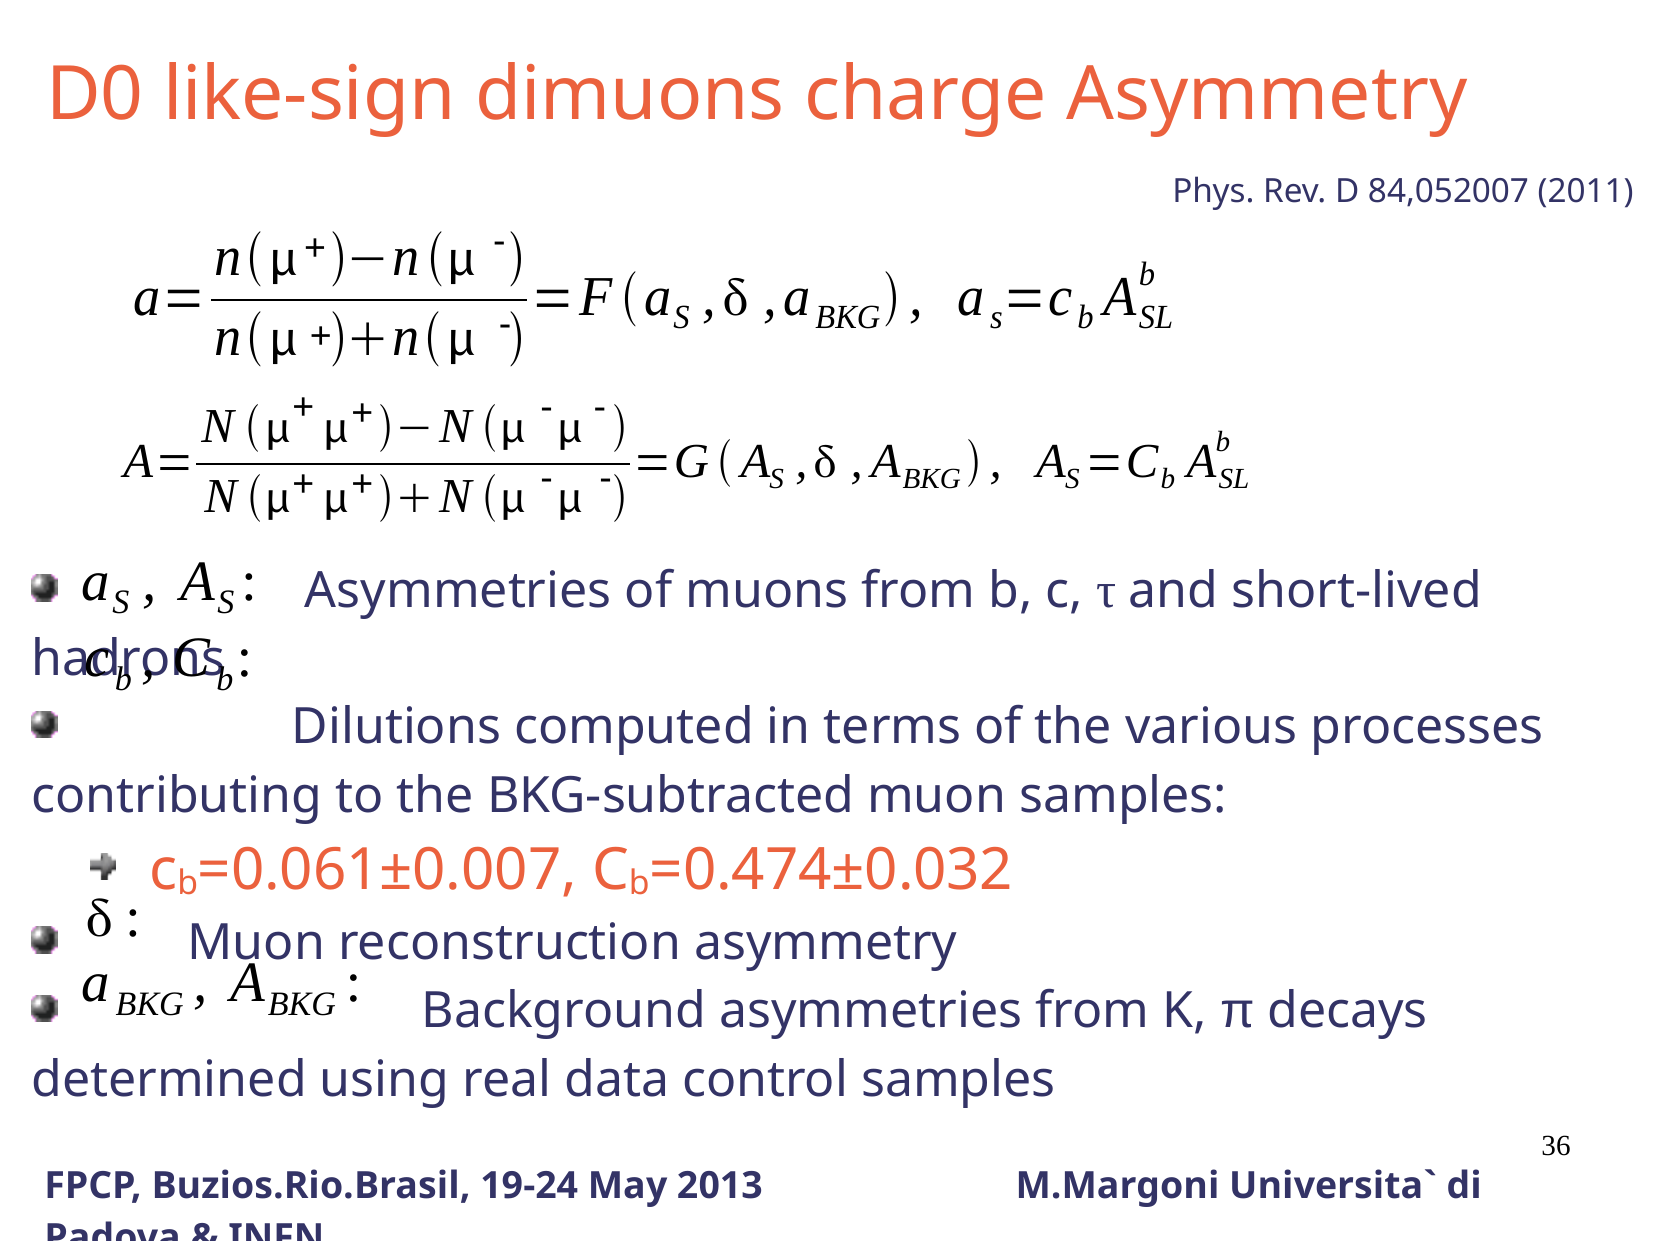

D0 like-sign dimuons charge Asymmetry
Phys. Rev. D 84,052007 (2011)
-
+
-
+
+
-
-
+
-
-
+
+
 Asymmetries of muons from b, c, τ and short-lived hadrons
 Dilutions computed in terms of the various processes contributing to the BKG-subtracted muon samples:
cb=0.061±0.007, Cb=0.474±0.032
 Muon reconstruction asymmetry
 Background asymmetries from K, π decays determined using real data control samples
36
FPCP, Buzios.Rio.Brasil, 19-24 May 2013 M.Margoni Universita` di Padova & INFN